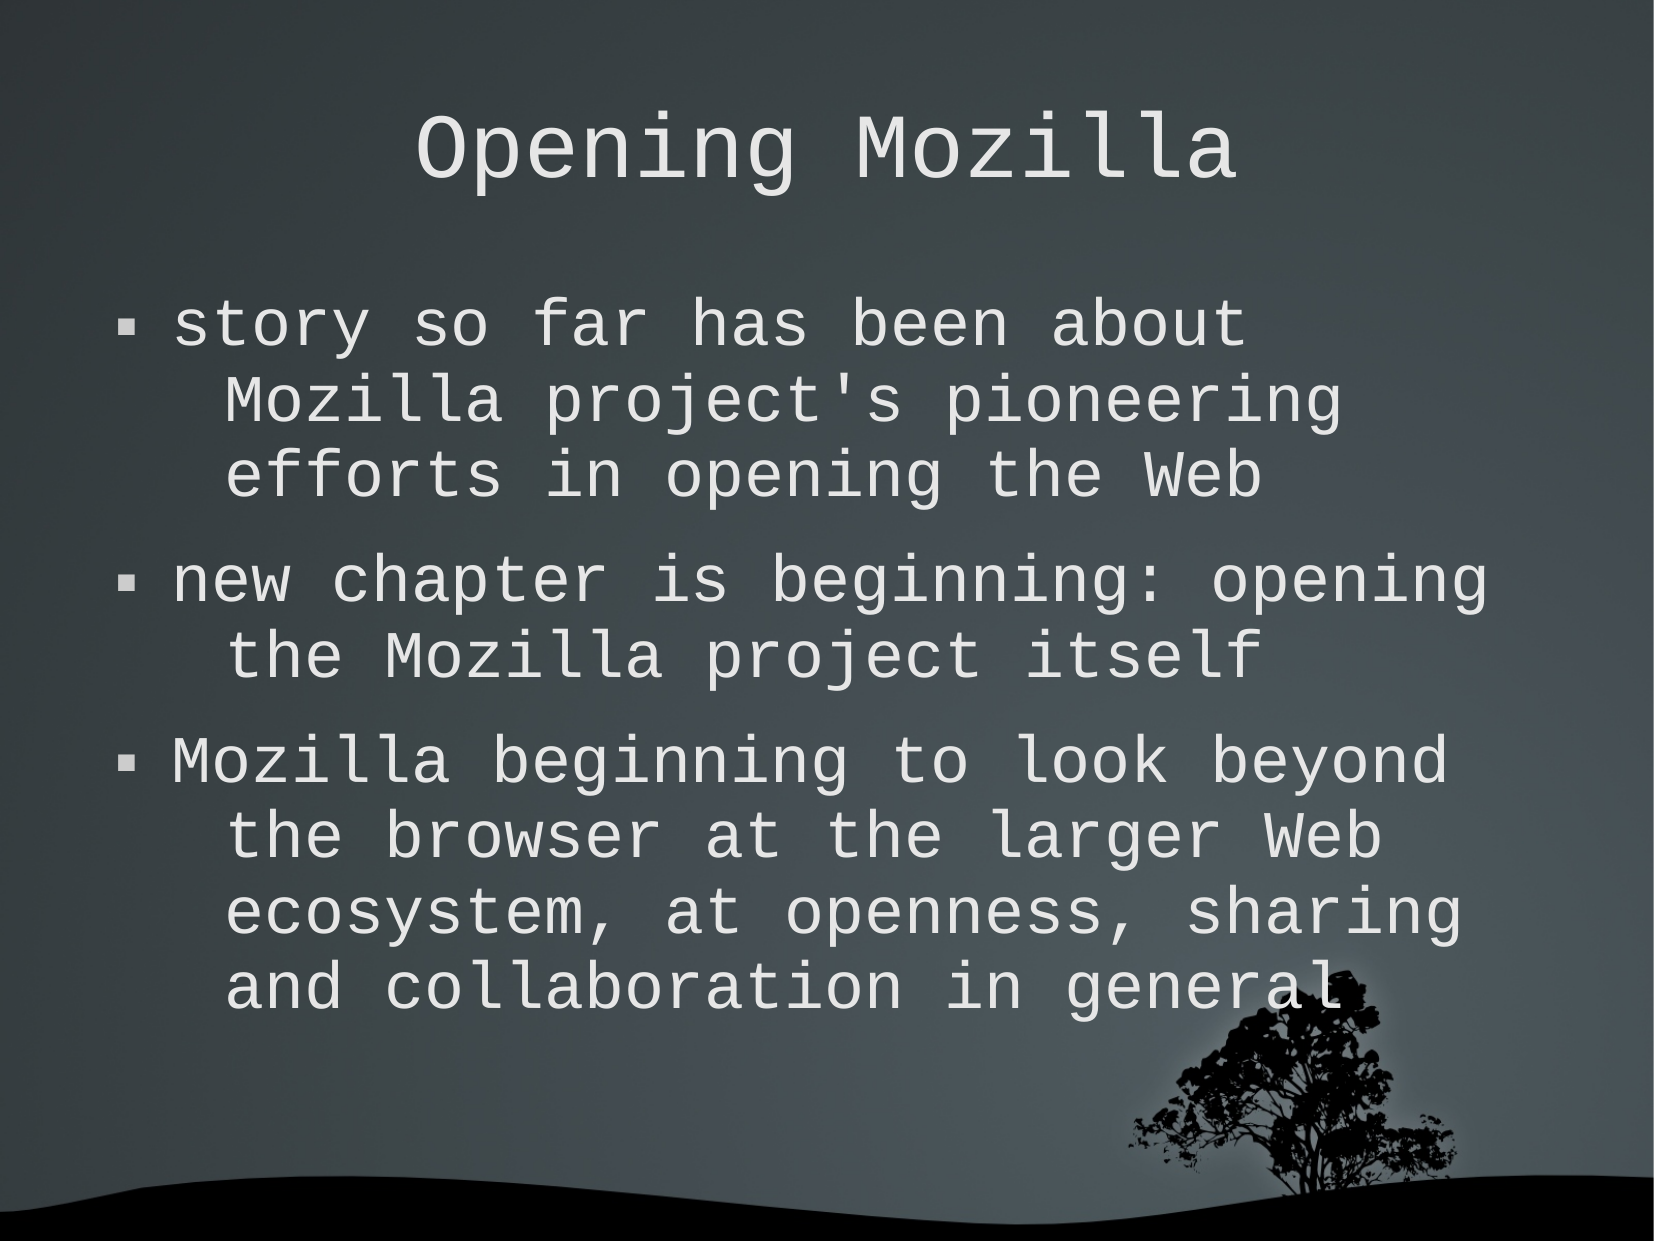

# Opening Mozilla
story so far has been about Mozilla project's pioneering efforts in opening the Web
new chapter is beginning: opening the Mozilla project itself
Mozilla beginning to look beyond the browser at the larger Web ecosystem, at openness, sharing and collaboration in general